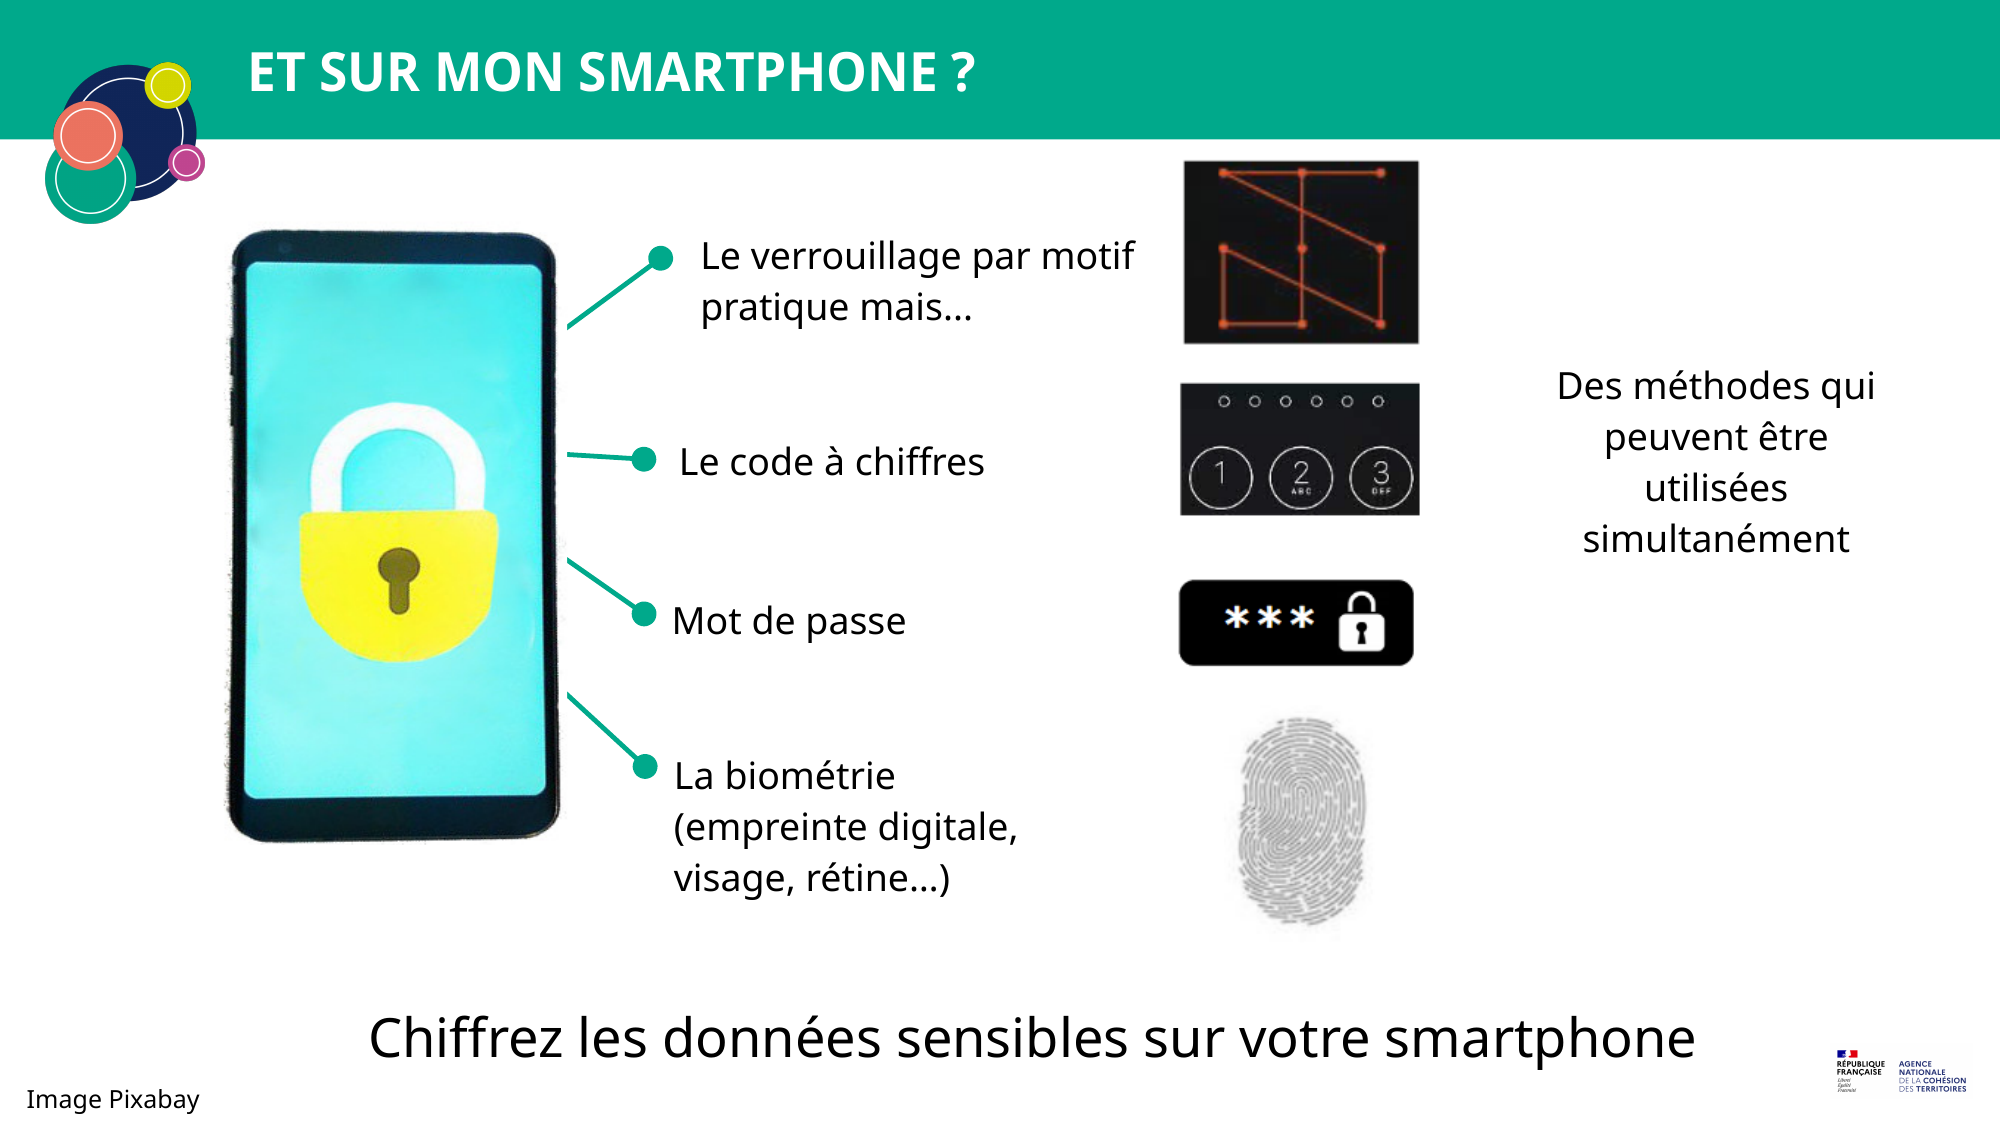

ET SUR MON SMARTPHONE ?
1
Le verrouillage par motif pratique mais...
Des méthodes qui peuvent être utilisées simultanément
Le code à chiffres
Mot de passe
La biométrie
(empreinte digitale, visage, rétine…)
Chiffrez les données sensibles sur votre smartphone
Image Pixabay